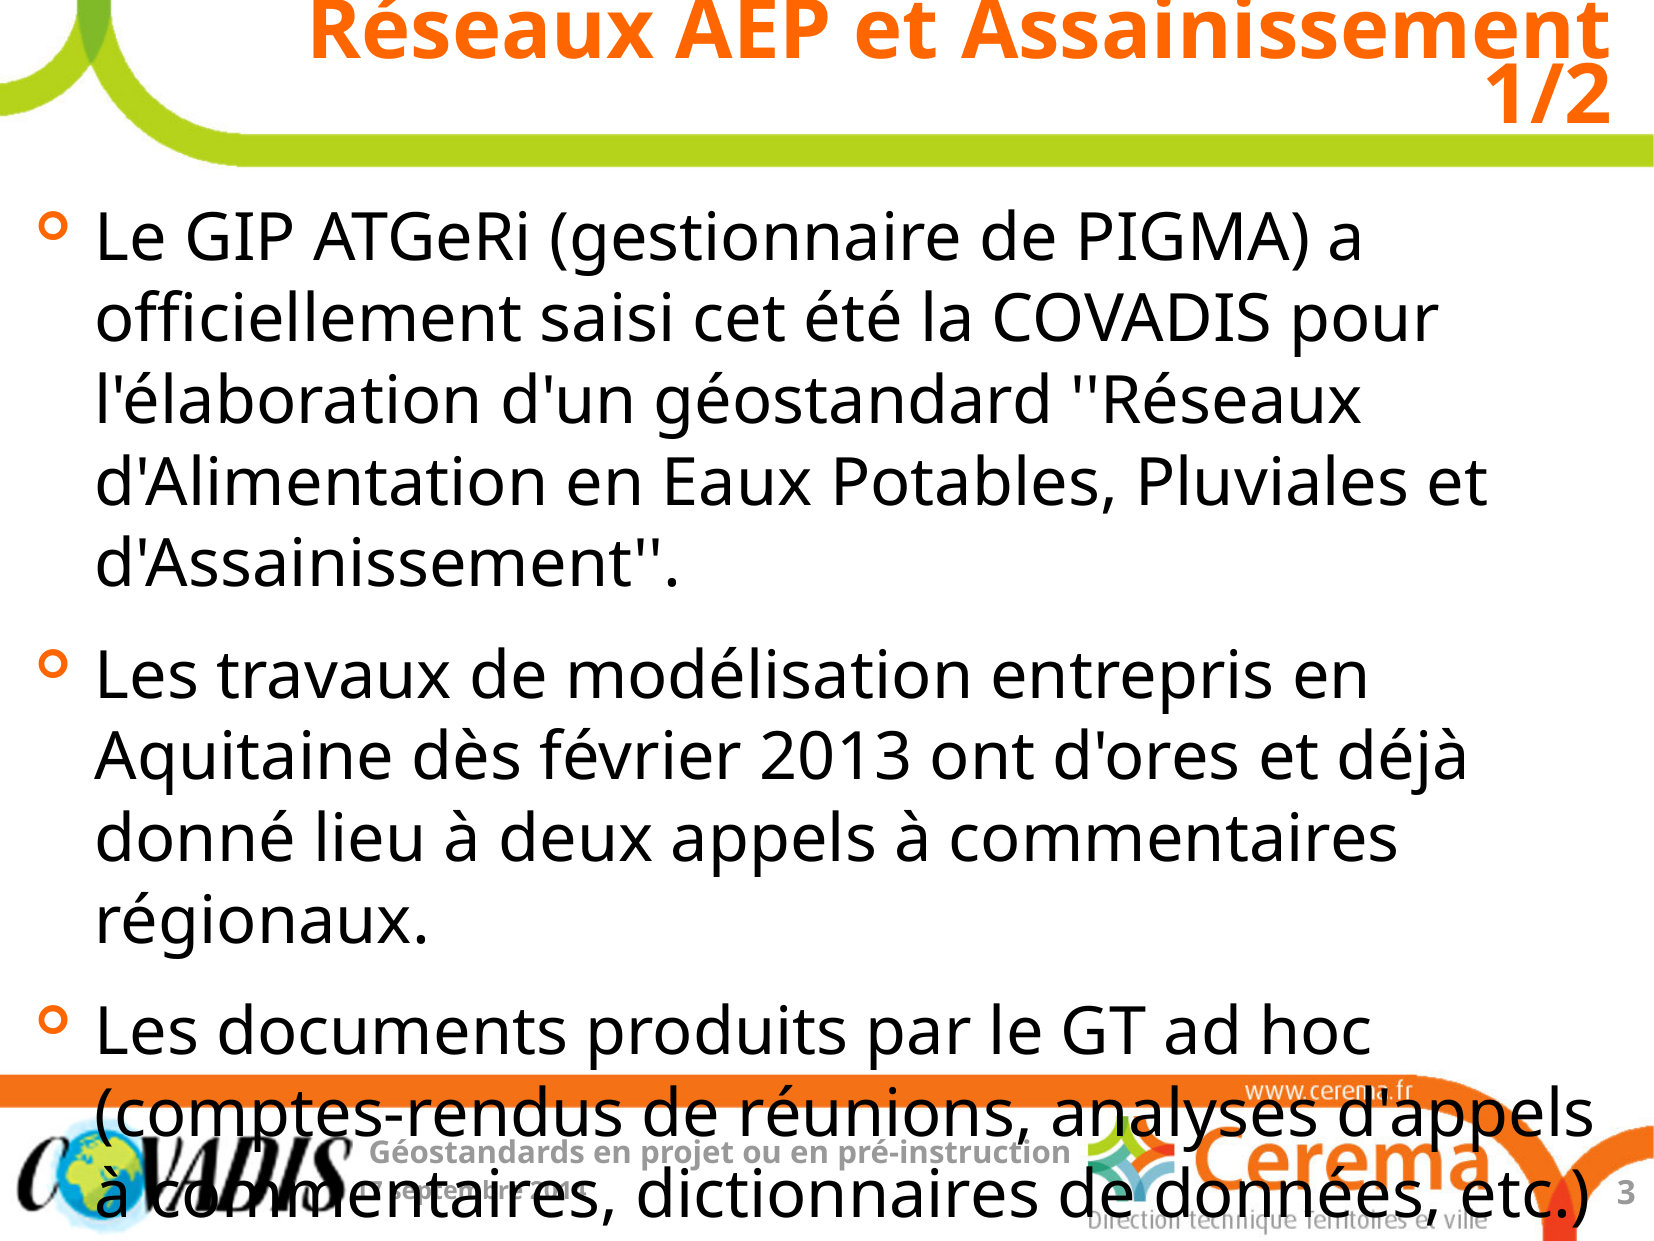

# Réseaux AEP et Assainissement 1/2
Le GIP ATGeRi (gestionnaire de PIGMA) a officiellement saisi cet été la COVADIS pour l'élaboration d'un géostandard ''Réseaux d'Alimentation en Eaux Potables, Pluviales et d'Assainissement''.
Les travaux de modélisation entrepris en Aquitaine dès février 2013 ont d'ores et déjà donné lieu à deux appels à commentaires régionaux.
Les documents produits par le GT ad hoc (comptes-rendus de réunions, analyses d'appels à commentaires, dictionnaires de données, etc.) ont été transmis au SP COVADIS fin août.
Géostandards en projet ou en pré-instruction
3